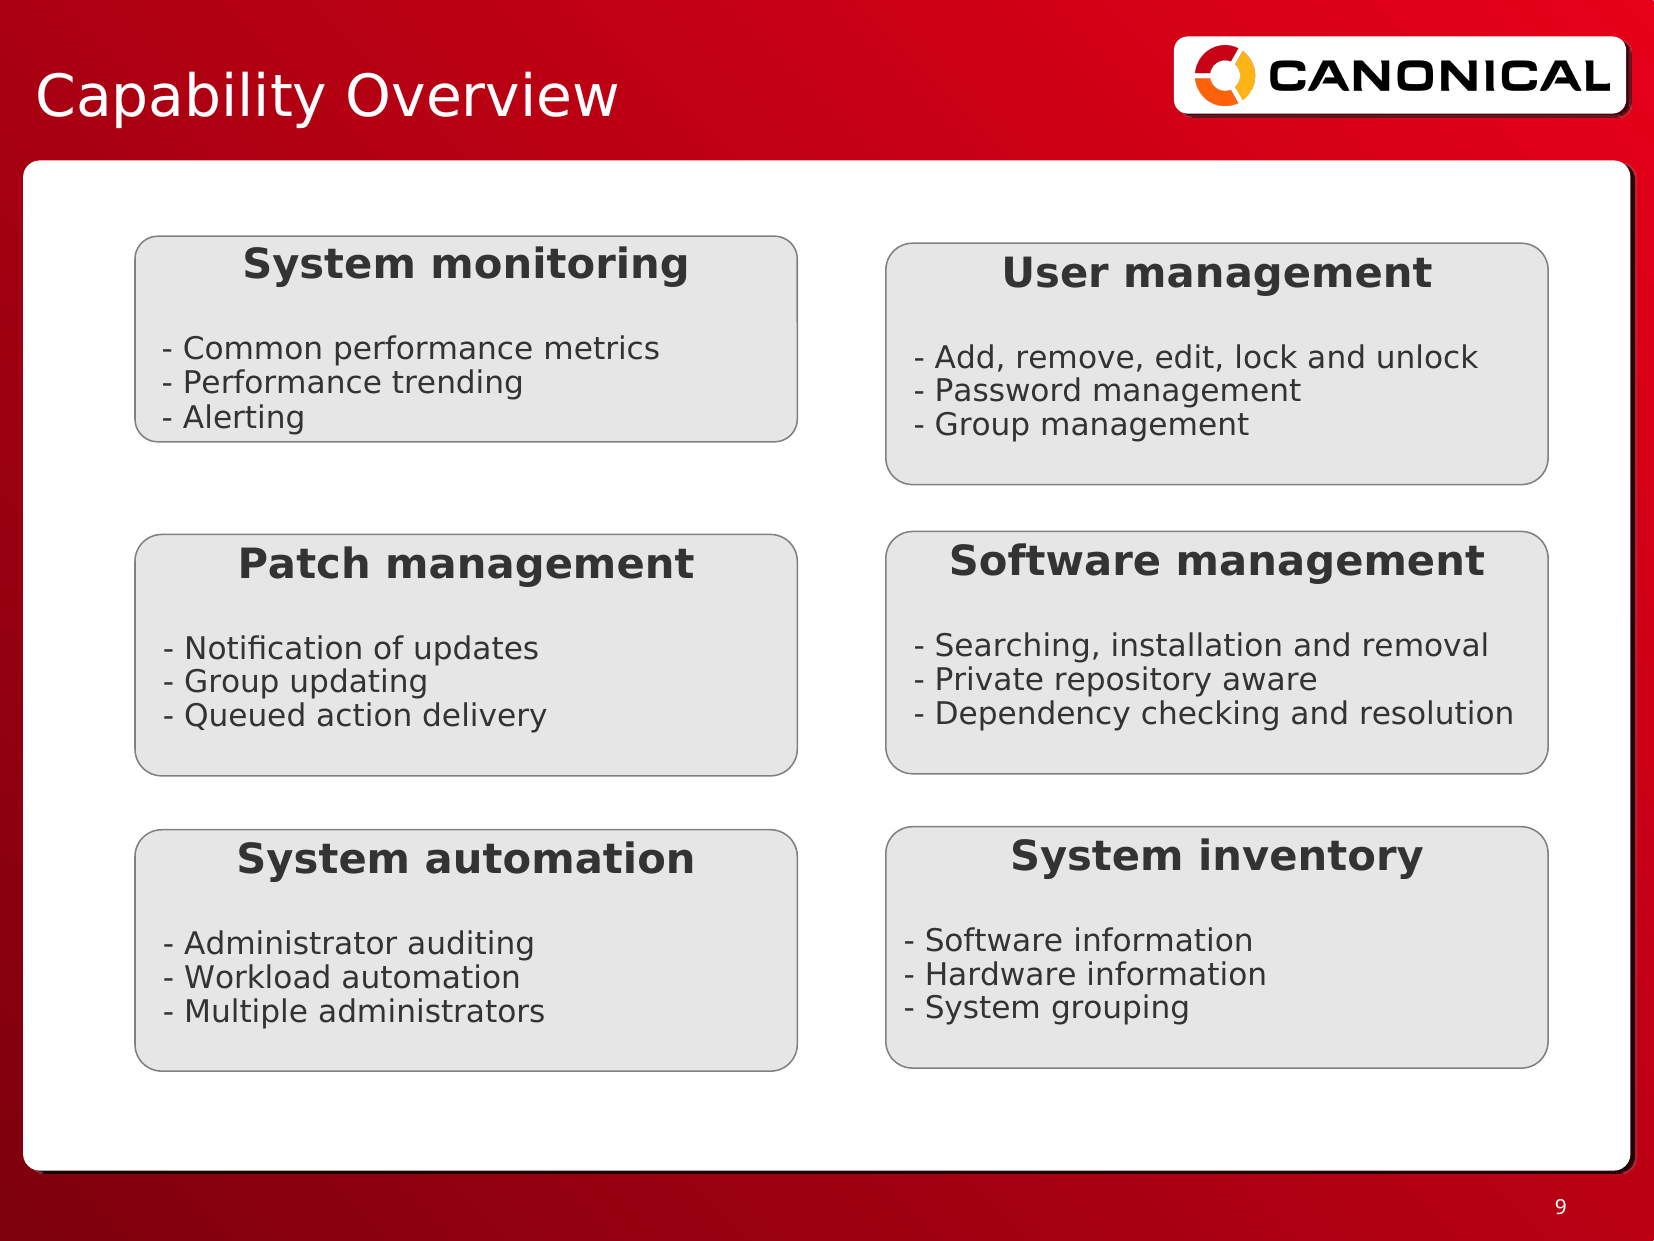

# Capability Overview
System monitoring
 - Common performance metrics
 - Performance trending
 - Alerting
User management
 - Add, remove, edit, lock and unlock
 - Password management
 - Group management
Software management
 - Searching, installation and removal
 - Private repository aware
 - Dependency checking and resolution
Patch management
 - Notification of updates
 - Group updating
 - Queued action delivery
System inventory
 - Software information
 - Hardware information
 - System grouping
System automation
 - Administrator auditing
 - Workload automation
 - Multiple administrators